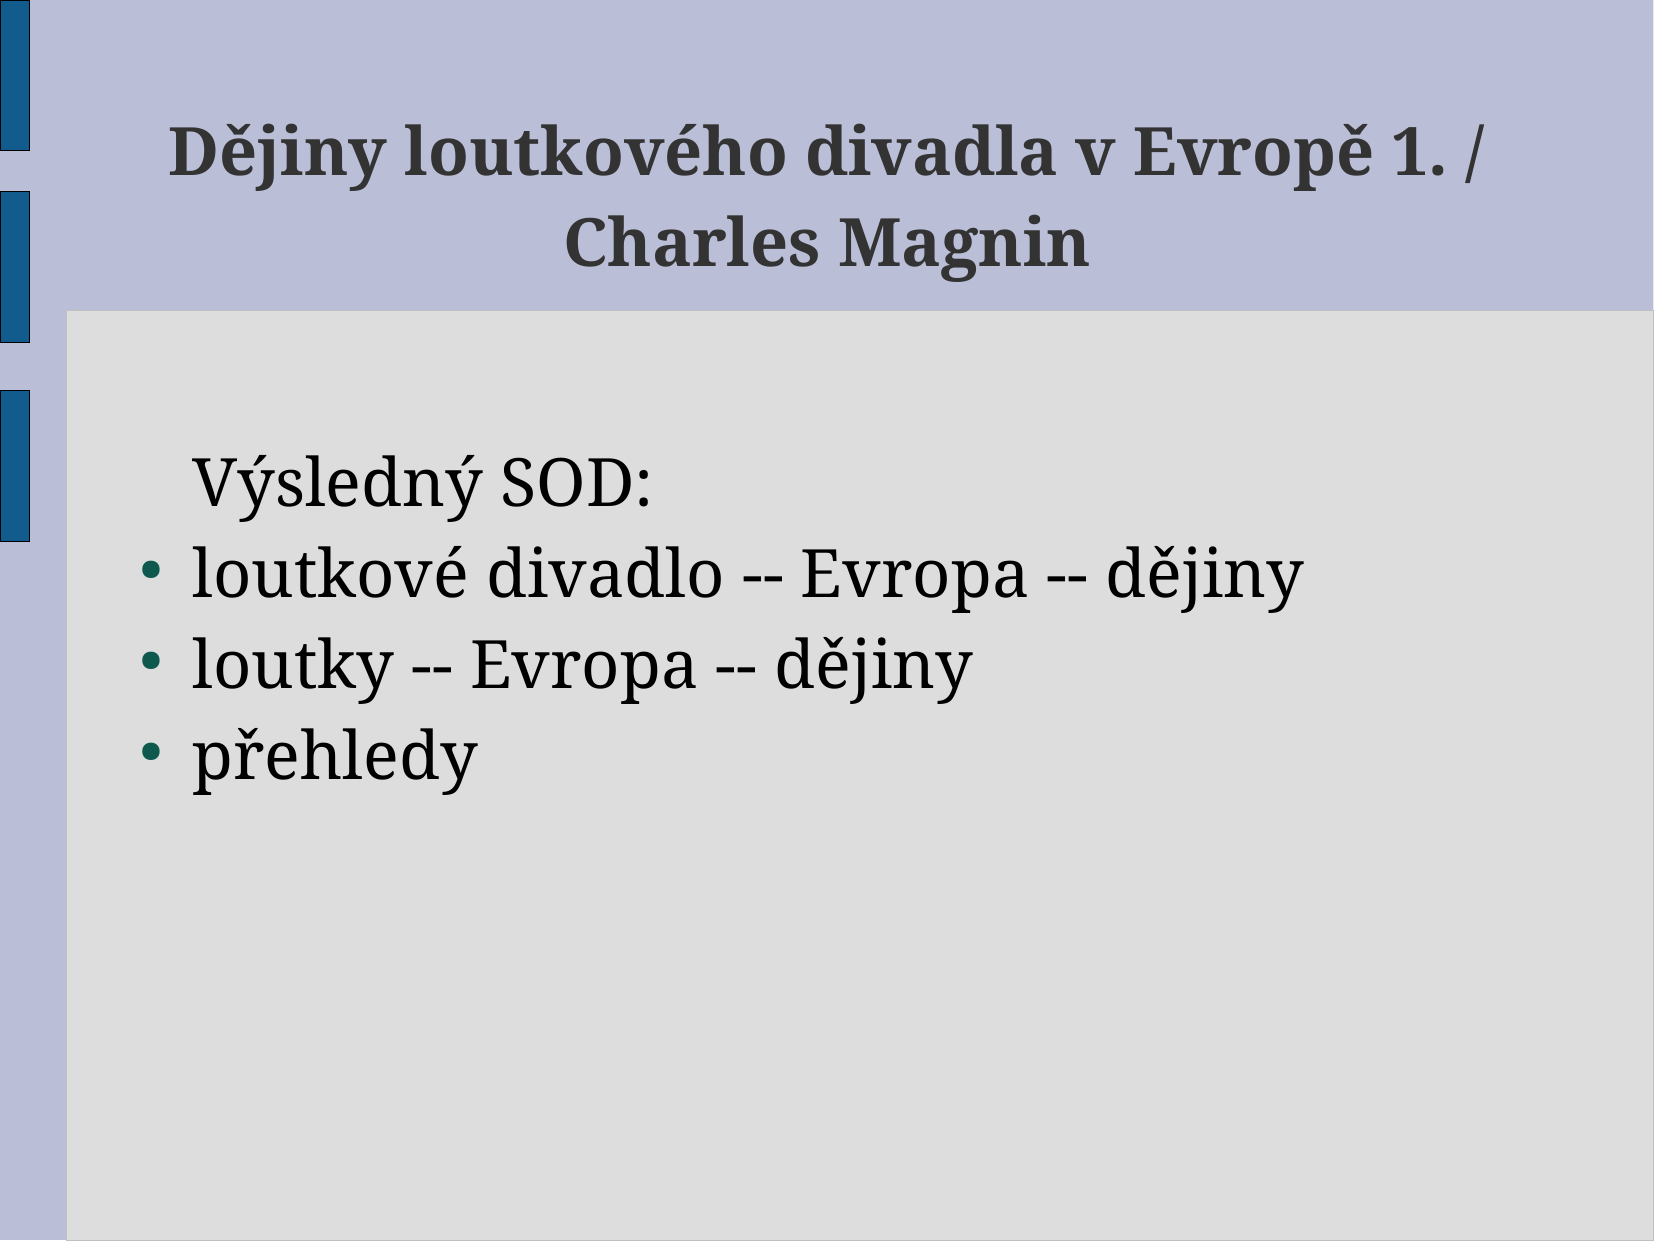

# Dějiny loutkového divadla v Evropě 1. / Charles Magnin
Výsledný SOD:
loutkové divadlo -- Evropa -- dějiny
loutky -- Evropa -- dějiny
přehledy